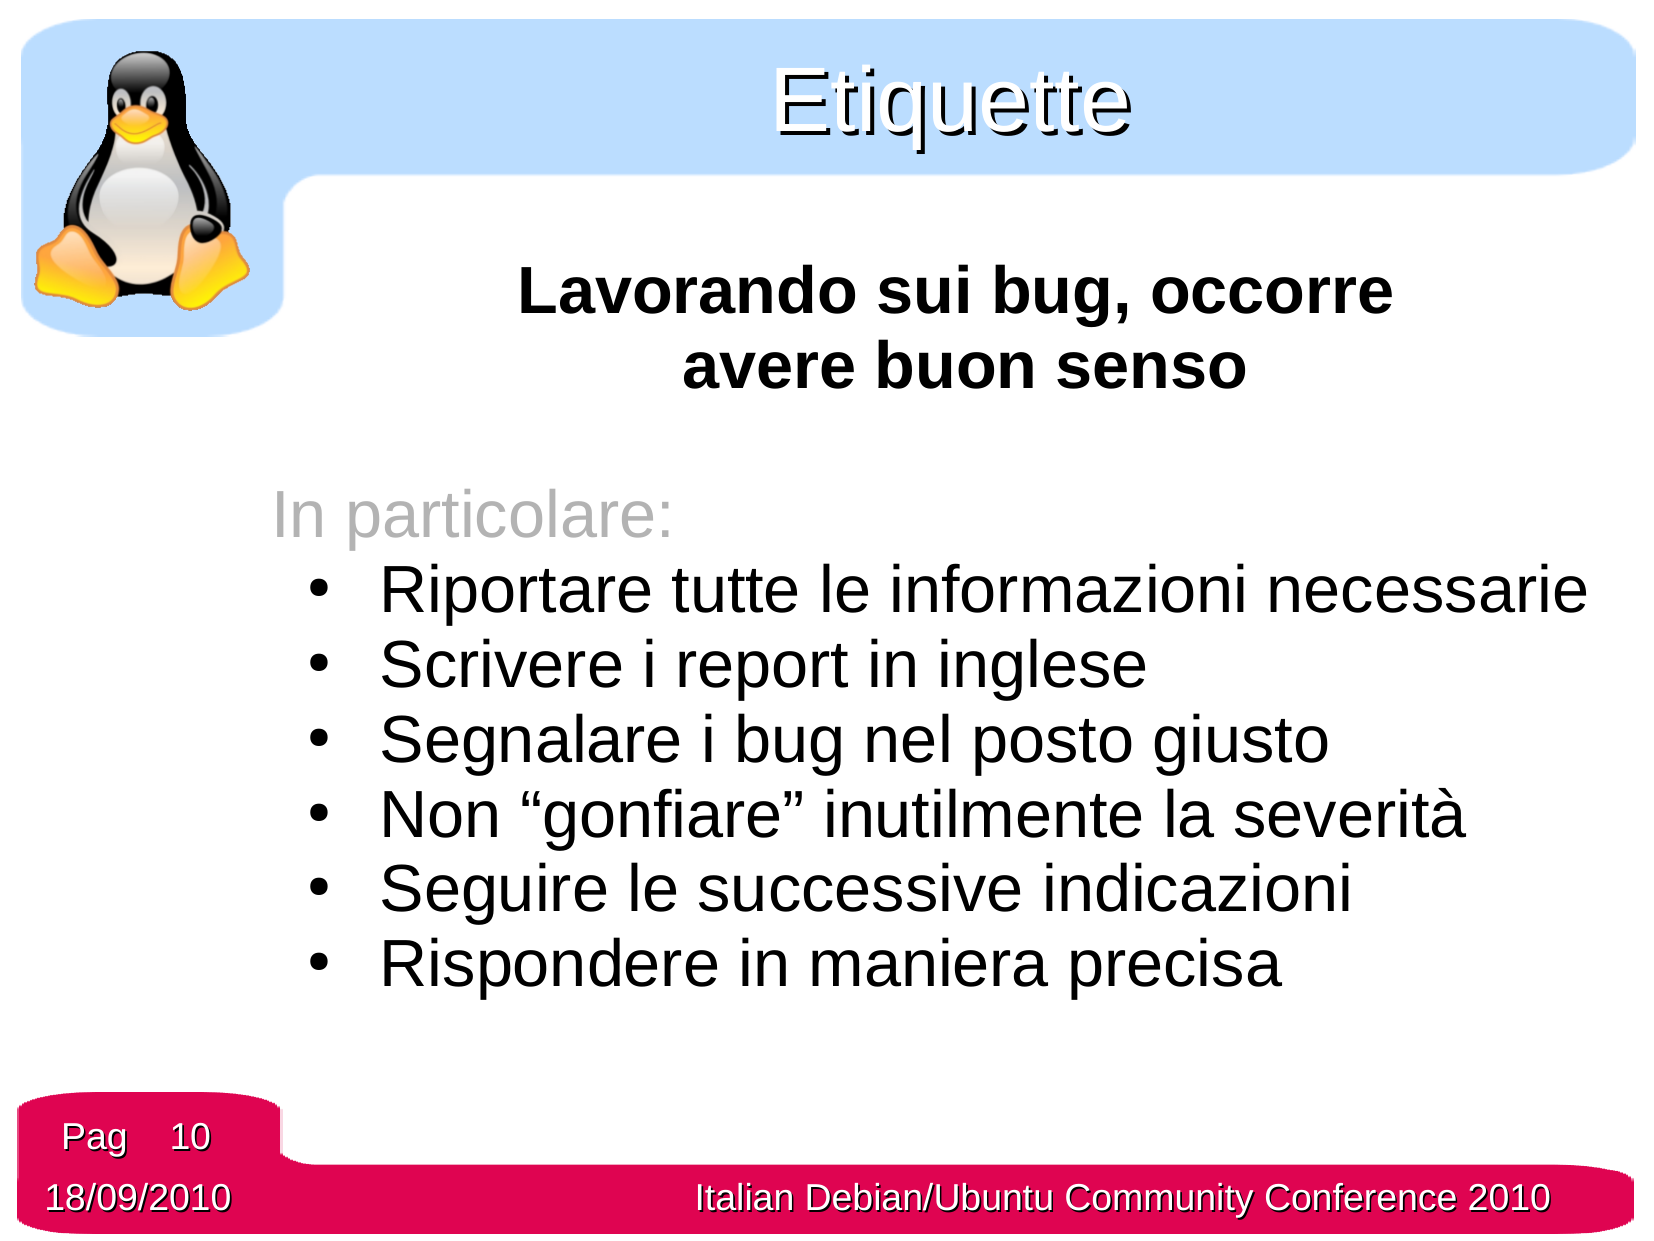

# Etiquette
Lavorando sui bug, occorre
avere buon senso
In particolare:
 Riportare tutte le informazioni necessarie
 Scrivere i report in inglese
 Segnalare i bug nel posto giusto
 Non “gonfiare” inutilmente la severità
 Seguire le successive indicazioni
 Rispondere in maniera precisa
Pag
Italian Debian/Ubuntu Community Conference 2010
18/09/2010